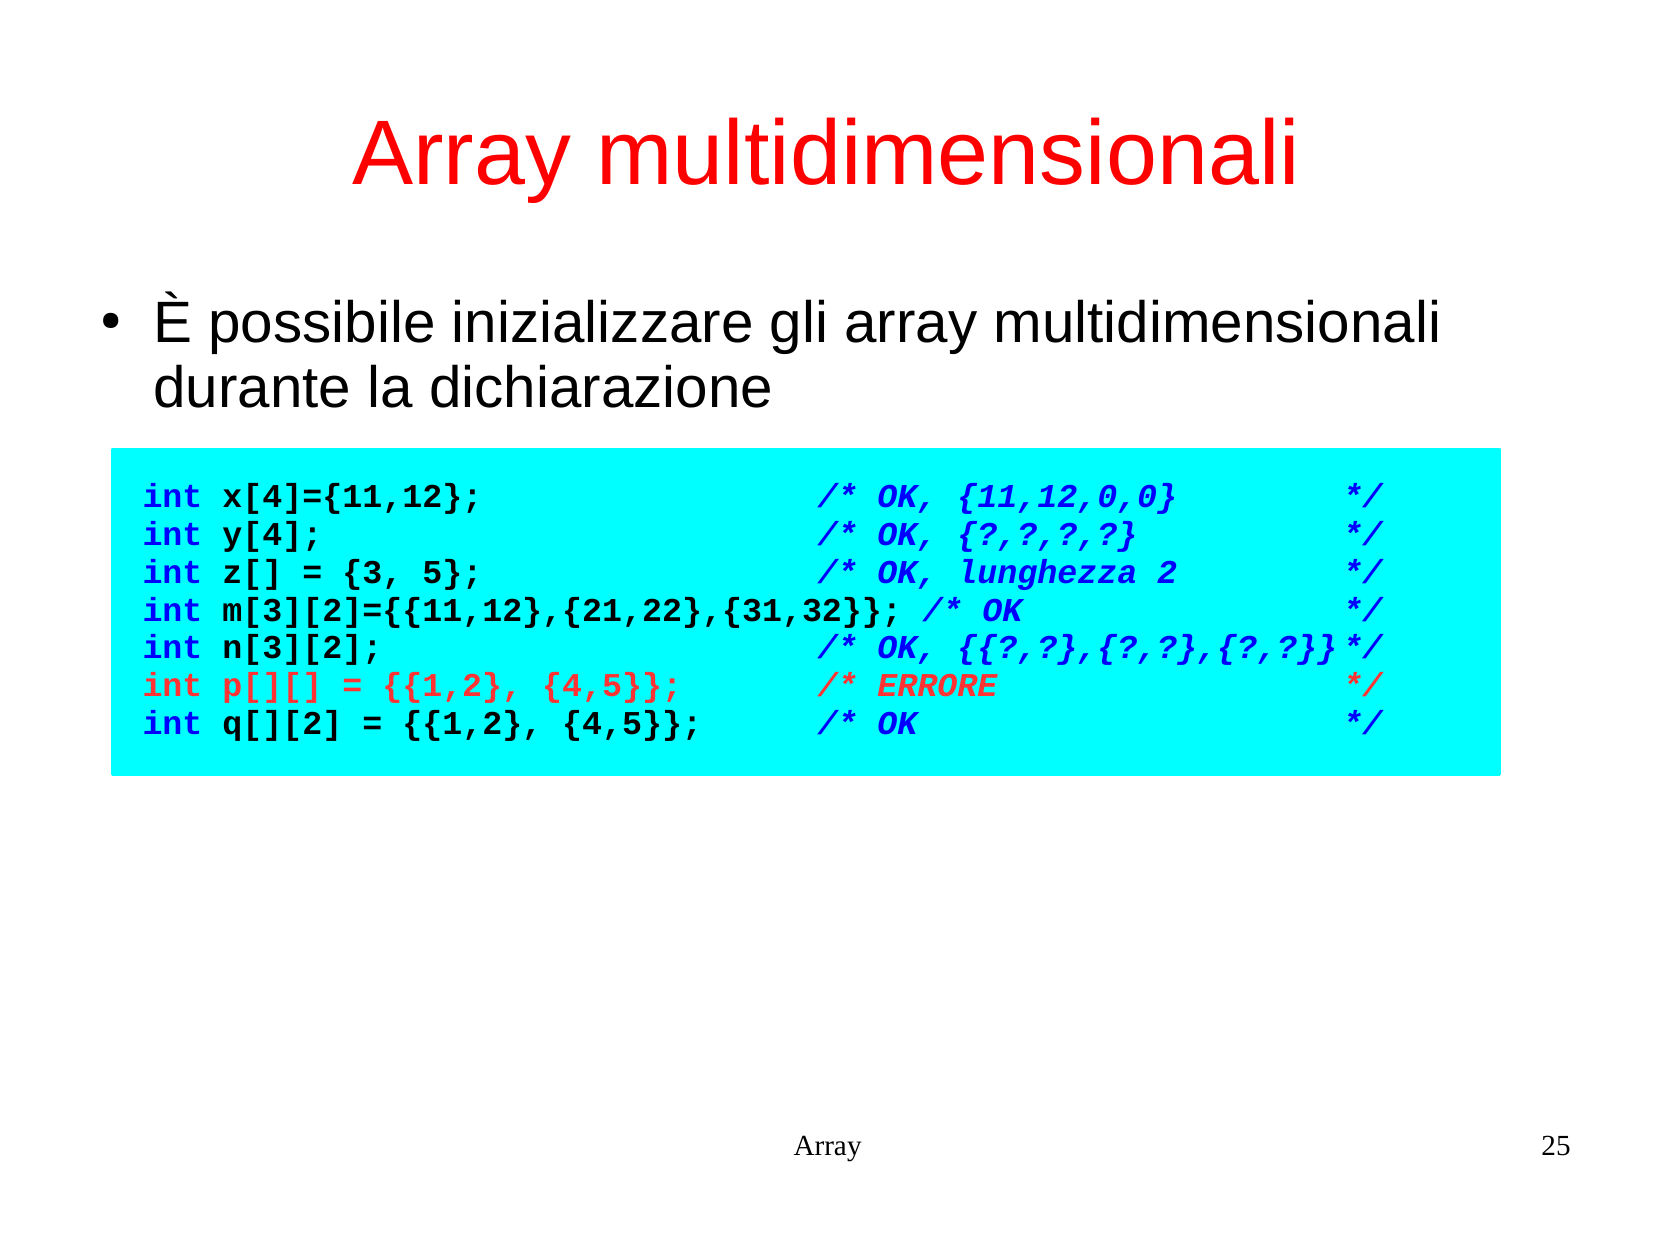

# Array multidimensionali
È possibile inizializzare gli array multidimensionali durante la dichiarazione
int x[4]={11,12}; 				/* OK, {11,12,0,0}			*/
int y[4]; 				/* OK, {?,?,?,?} 		*/
int z[] = {3, 5}; 				/* OK, lunghezza 2 		*/
int m[3][2]={{11,12},{21,22},{31,32}}; /* OK 		*/
int n[3][2]; 				/* OK, {{?,?},{?,?},{?,?}}	*/
int p[][] = {{1,2}, {4,5}}; 		/* ERRORE 		*/
int q[][2] = {{1,2}, {4,5}}; 		/* OK 		*/
Array
25